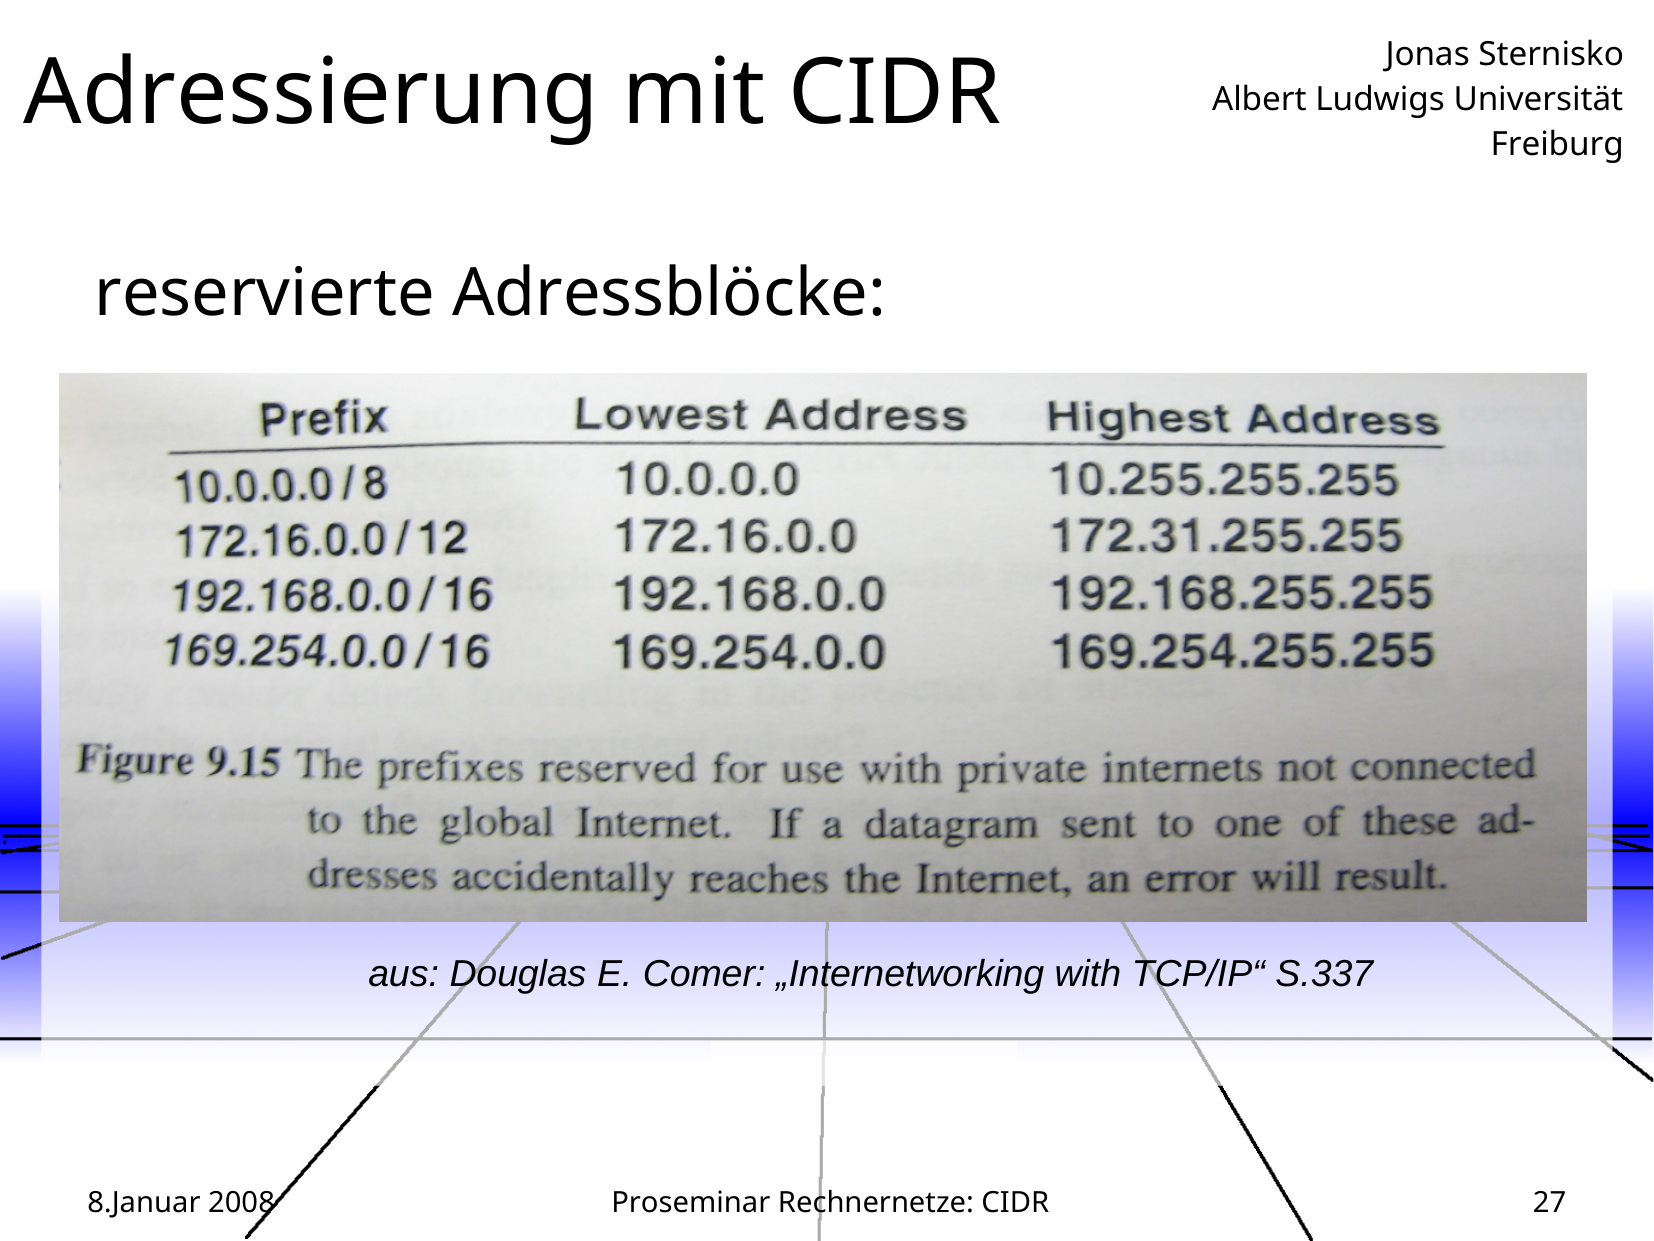

# Adressierung mit CIDR
reservierte Adressblöcke:
aus: Douglas E. Comer: „Internetworking with TCP/IP“ S.337
8.Januar 2008
Proseminar Rechnernetze: CIDR
27